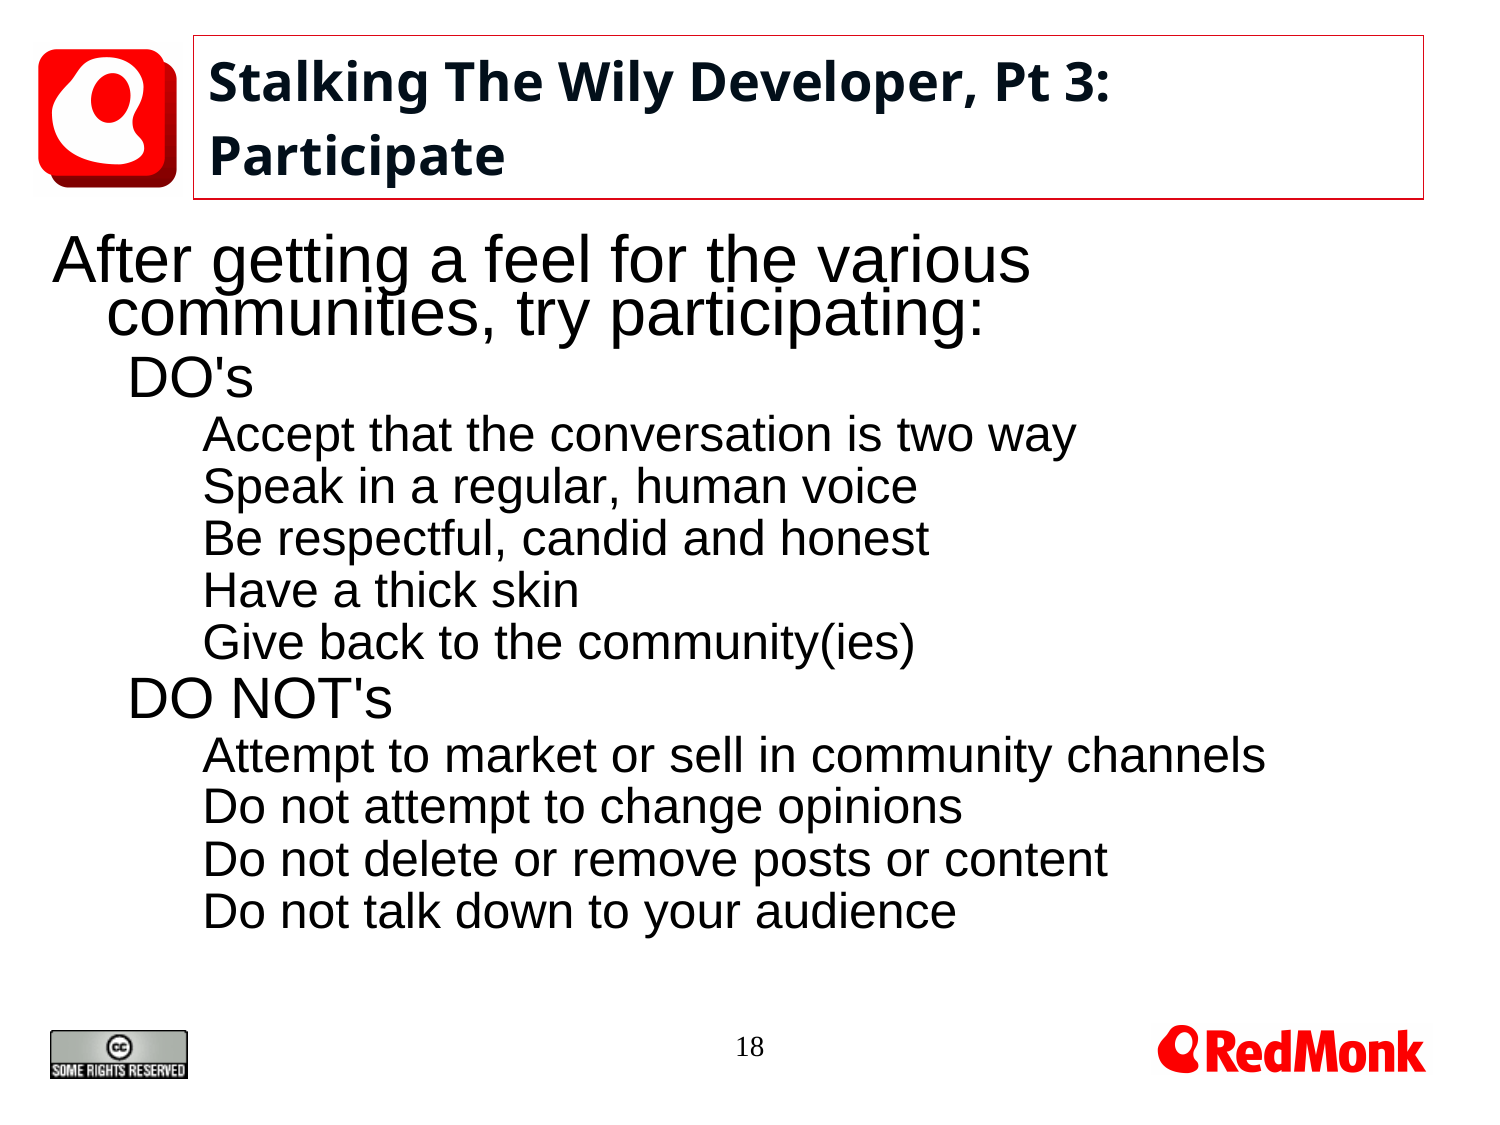

# Stalking The Wily Developer, Pt 3: Participate
After getting a feel for the various communities, try participating:
DO's
Accept that the conversation is two way
Speak in a regular, human voice
Be respectful, candid and honest
Have a thick skin
Give back to the community(ies)
DO NOT's
Attempt to market or sell in community channels
Do not attempt to change opinions
Do not delete or remove posts or content
Do not talk down to your audience